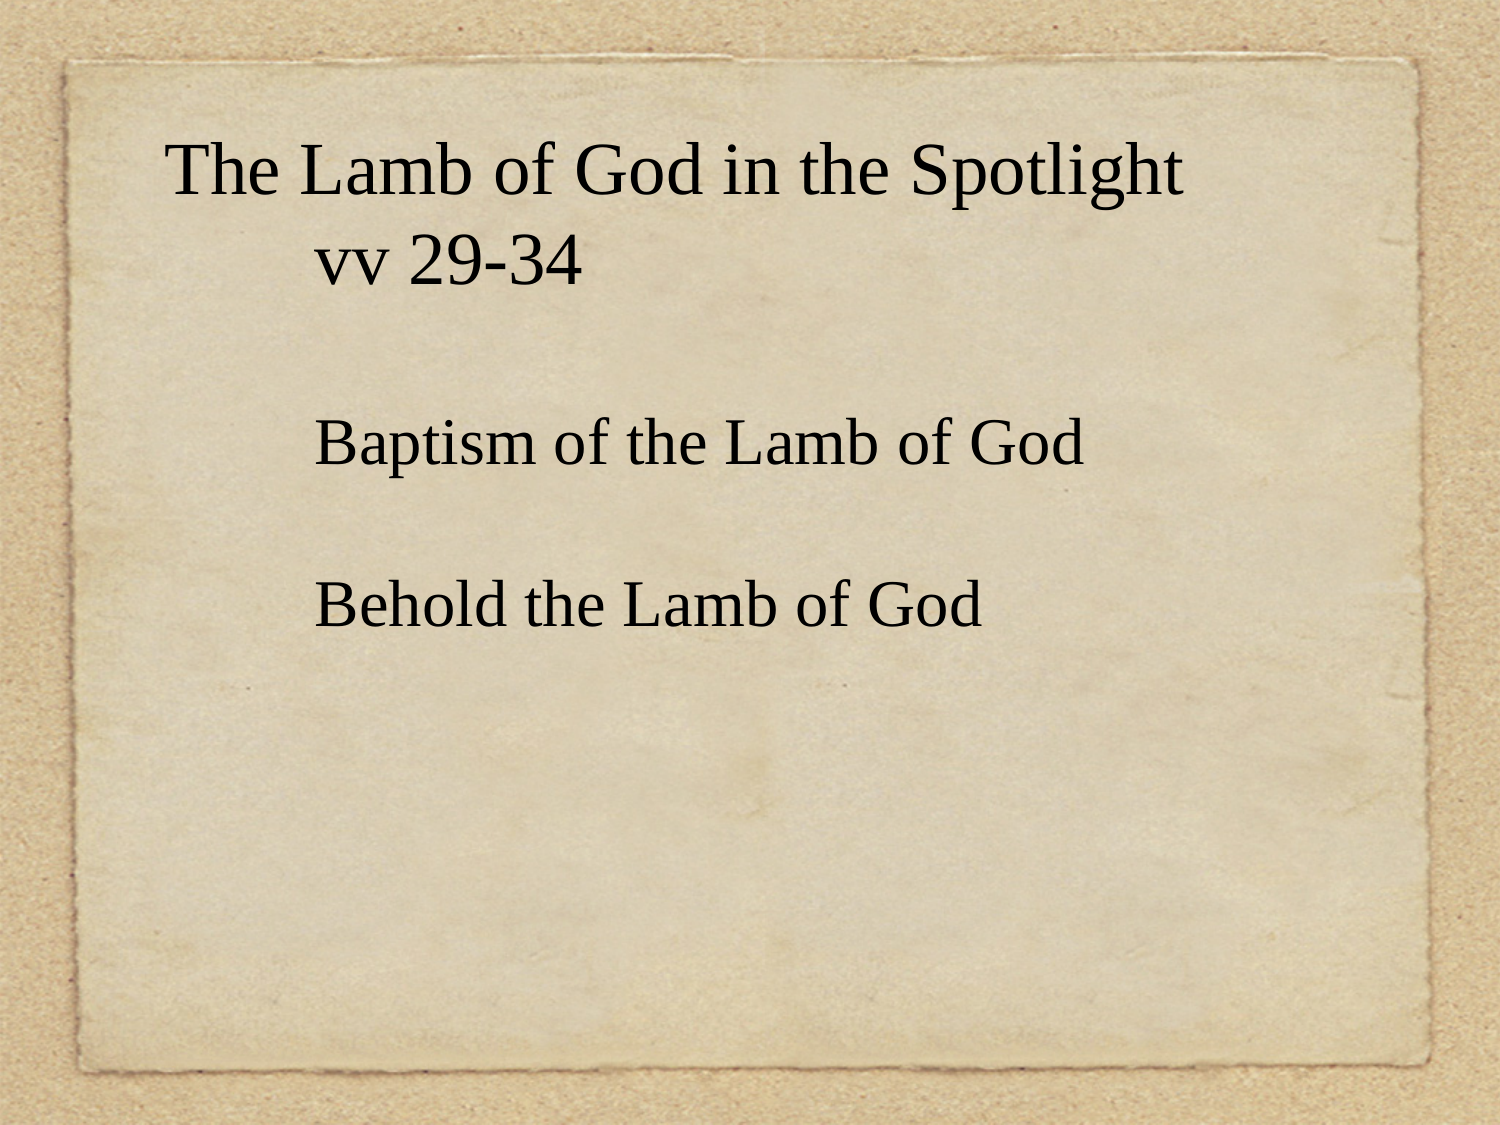

The Lamb of God in the Spotlight
	vv 29-34
	Baptism of the Lamb of God
	Behold the Lamb of God